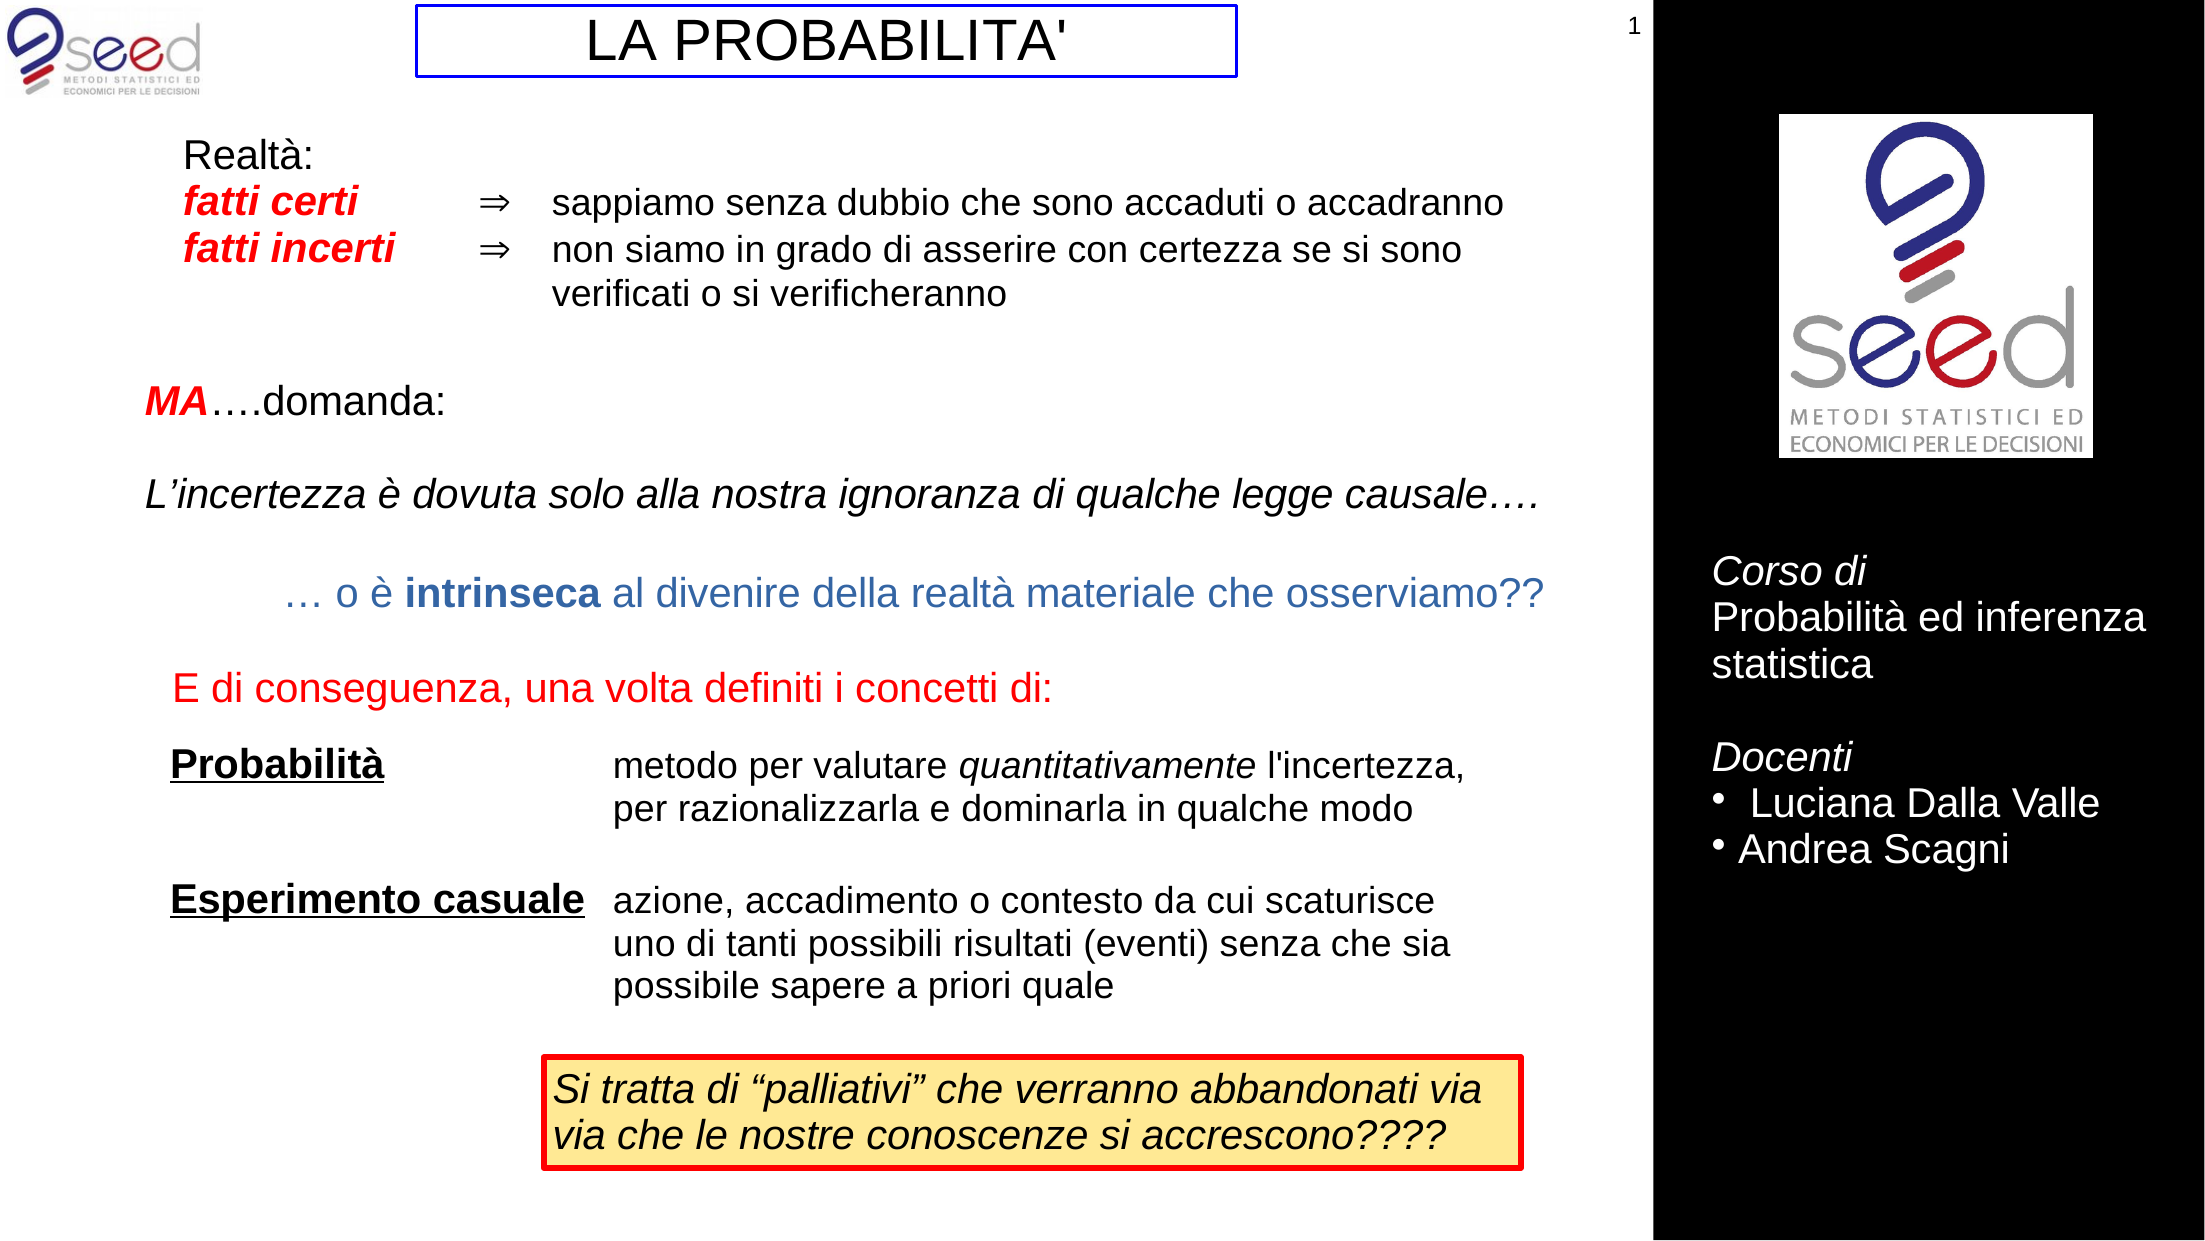

LA PROBABILITA'
Realtà:
fatti certi 		⇒ 	sappiamo senza dubbio che sono accaduti o accadranno
fatti incerti 	⇒ 	non siamo in grado di asserire con certezza se si sono
					verificati o si verificheranno
MA….domanda:
L’incertezza è dovuta solo alla nostra ignoranza di qualche legge causale….
… o è intrinseca al divenire della realtà materiale che osserviamo??
E di conseguenza, una volta definiti i concetti di:
Probabilità 			metodo per valutare quantitativamente l'incertezza,
						per razionalizzarla e dominarla in qualche modo
Esperimento casuale	azione, accadimento o contesto da cui scaturisce
						uno di tanti possibili risultati (eventi) senza che sia
						possibile sapere a priori quale
Si tratta di “palliativi” che verranno abbandonati via via che le nostre conoscenze si accrescono????